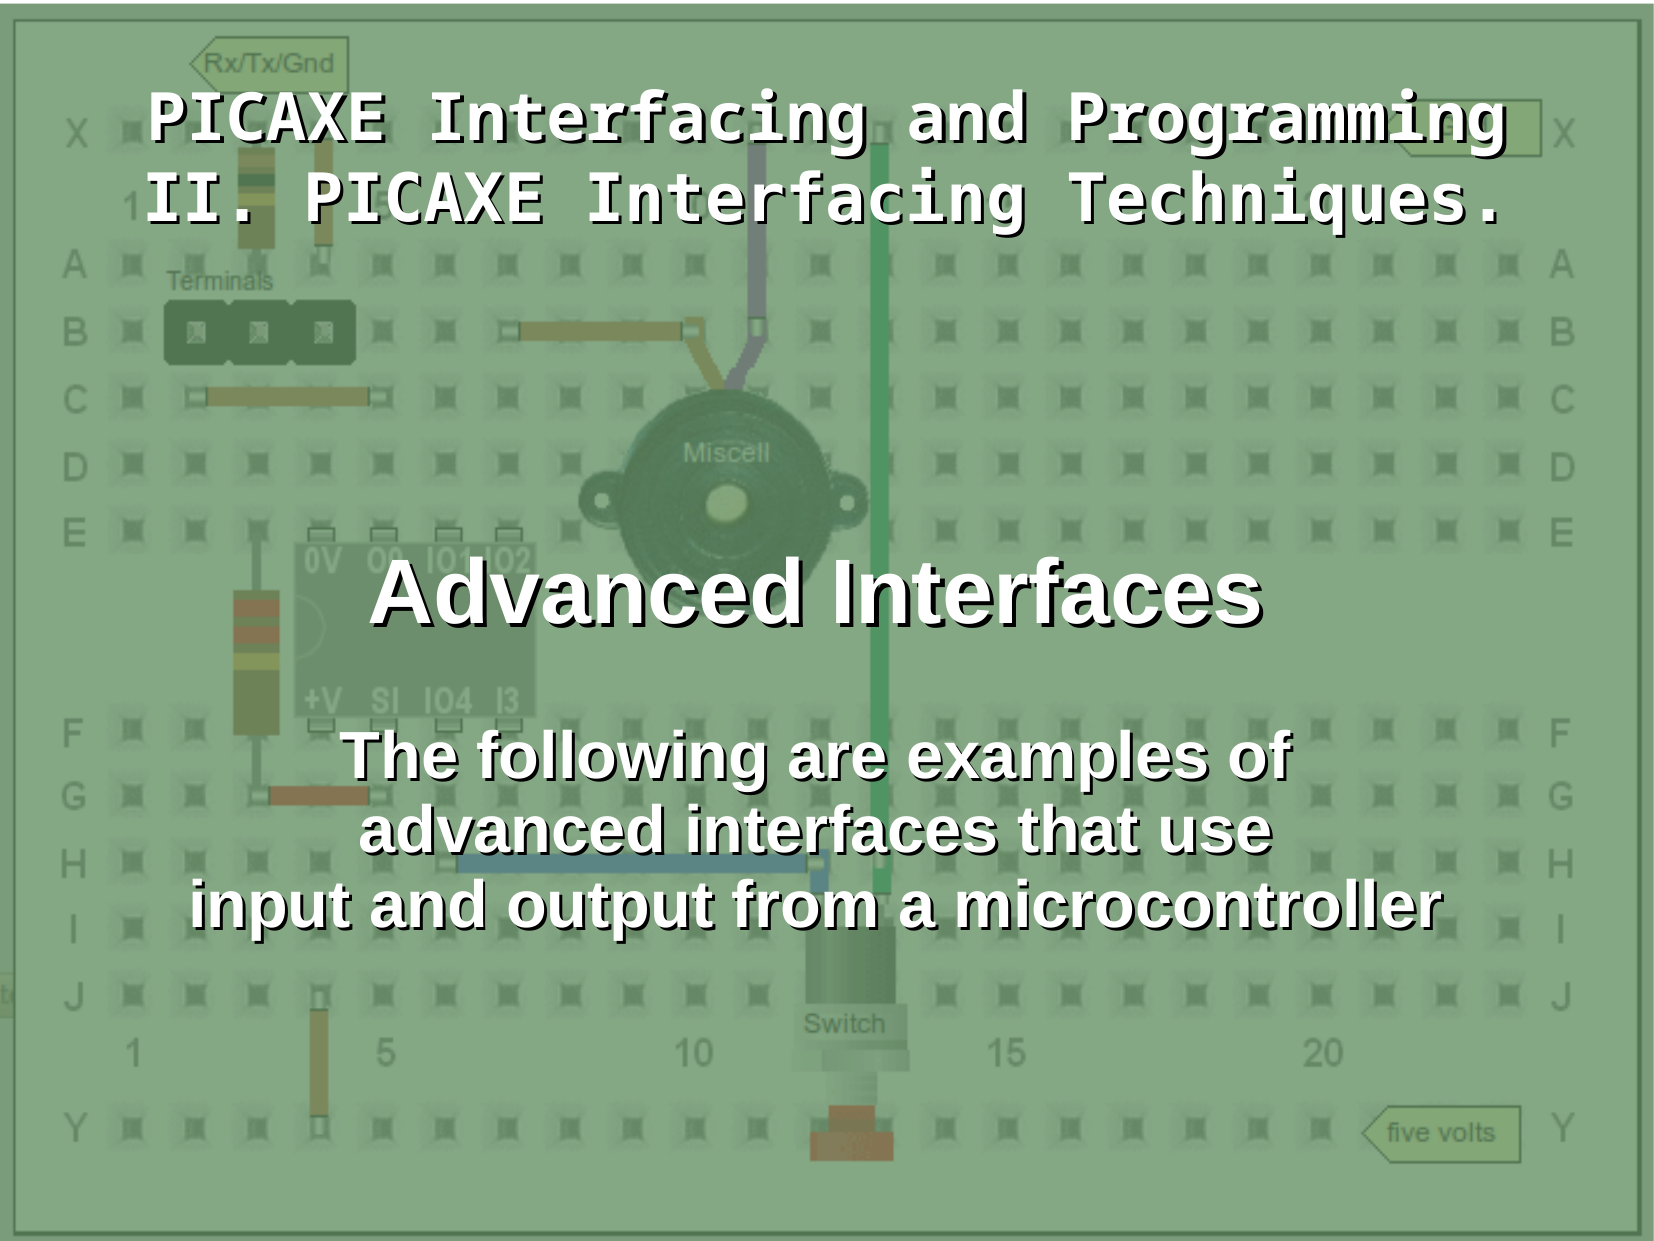

# PICAXE Interfacing and Programming II. PICAXE Interfacing Techniques.
Advanced Interfaces
The following are examples of
advanced interfaces that use
input and output from a microcontroller